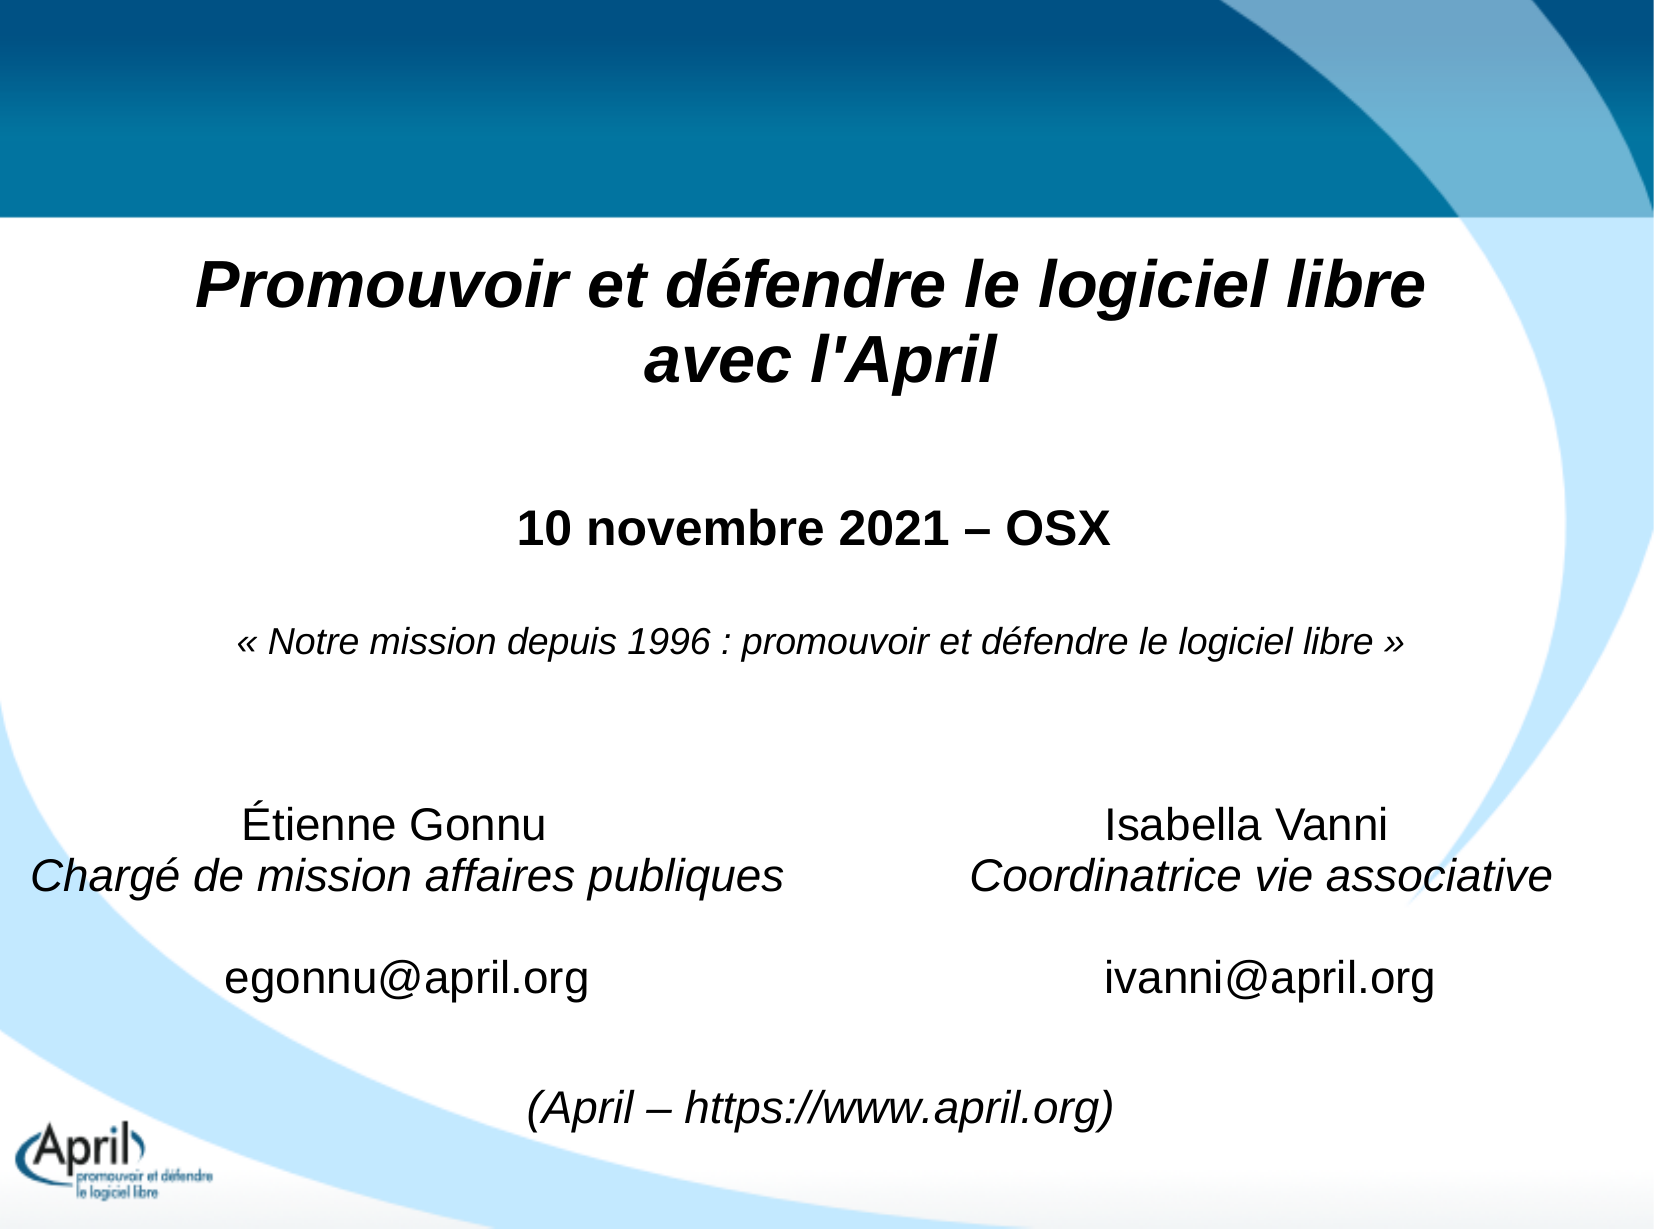

# Promouvoir et défendre le logiciel libre
avec l'April
10 novembre 2021 – OSX
« Notre mission depuis 1996 : promouvoir et défendre le logiciel libre »
(April – https://www.april.org)
Étienne Gonnu
Chargé de mission affaires publiques
egonnu@april.org
			Isabella Vanni
	 Coordinatrice vie associative
			ivanni@april.org